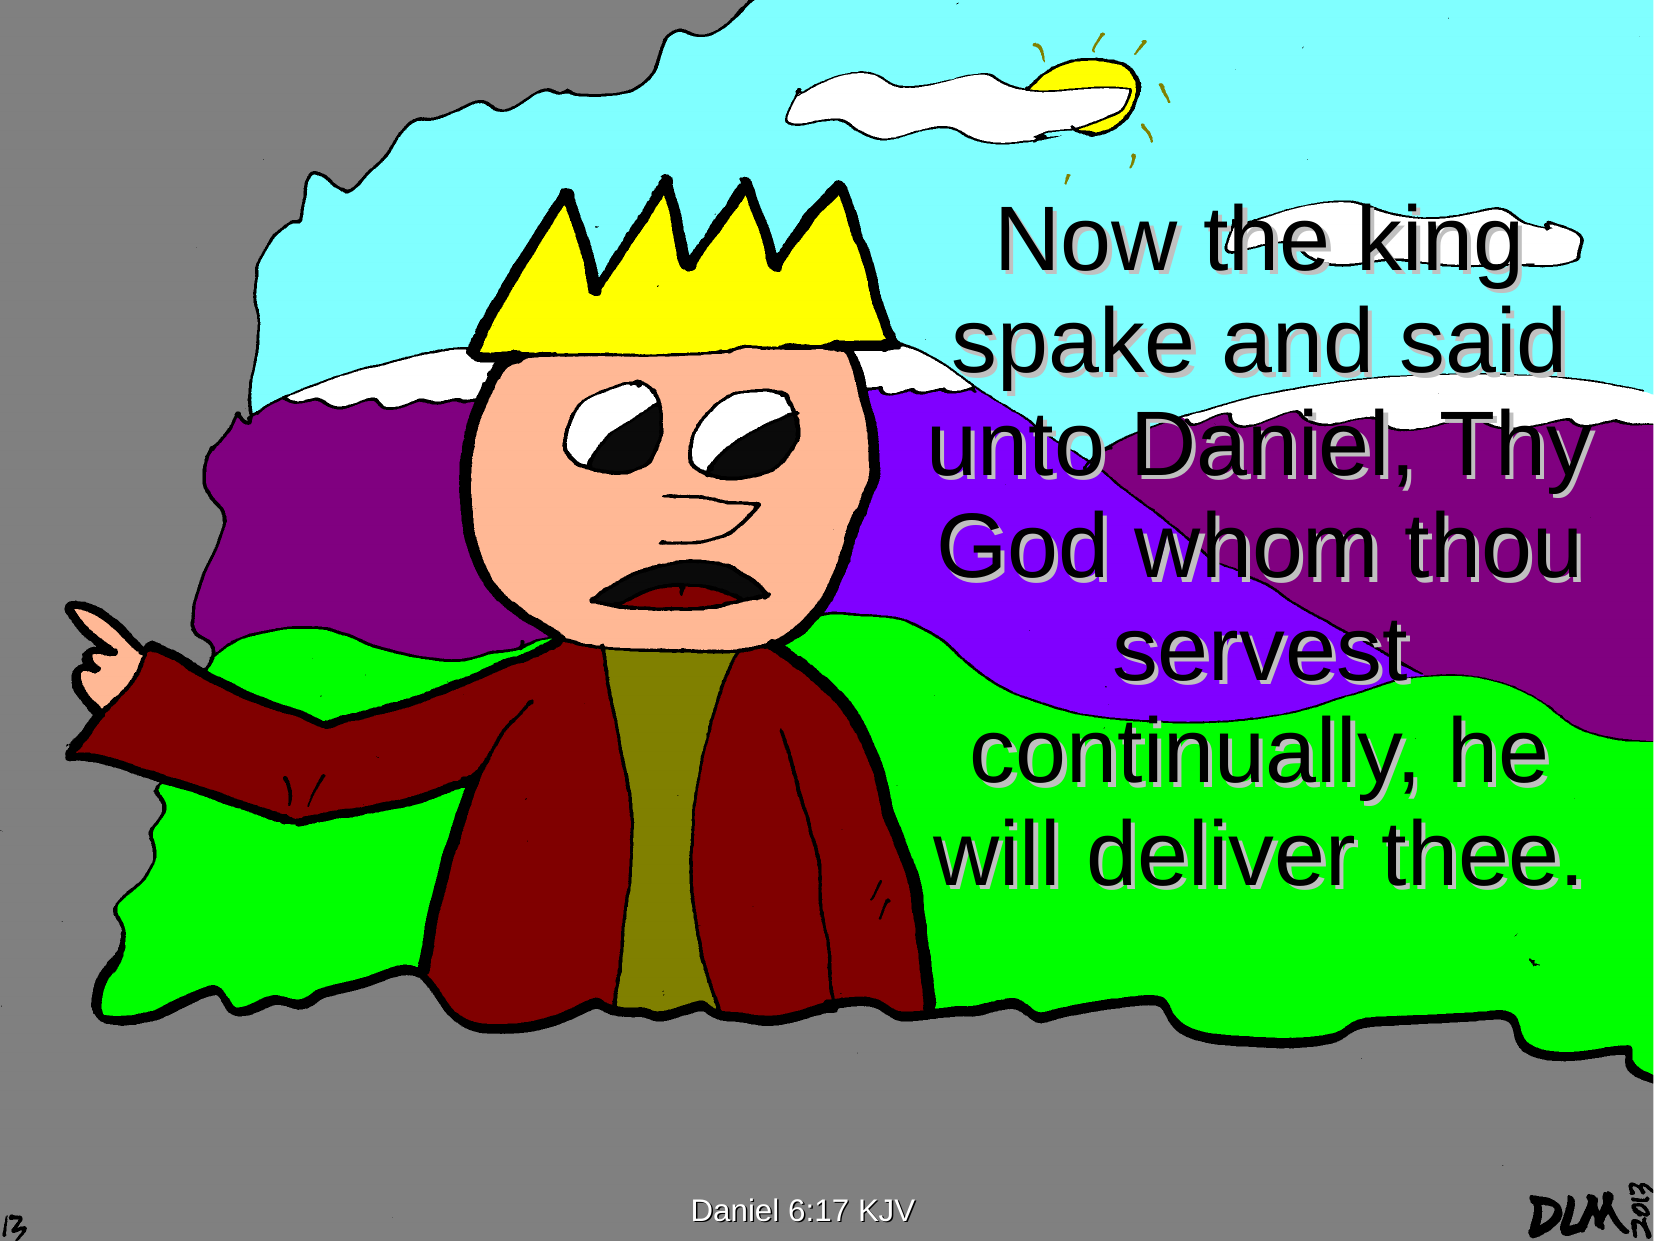

Now the king spake and said unto Daniel, Thy God whom thou servest continually, he will deliver thee.
Daniel 6:17 KJV